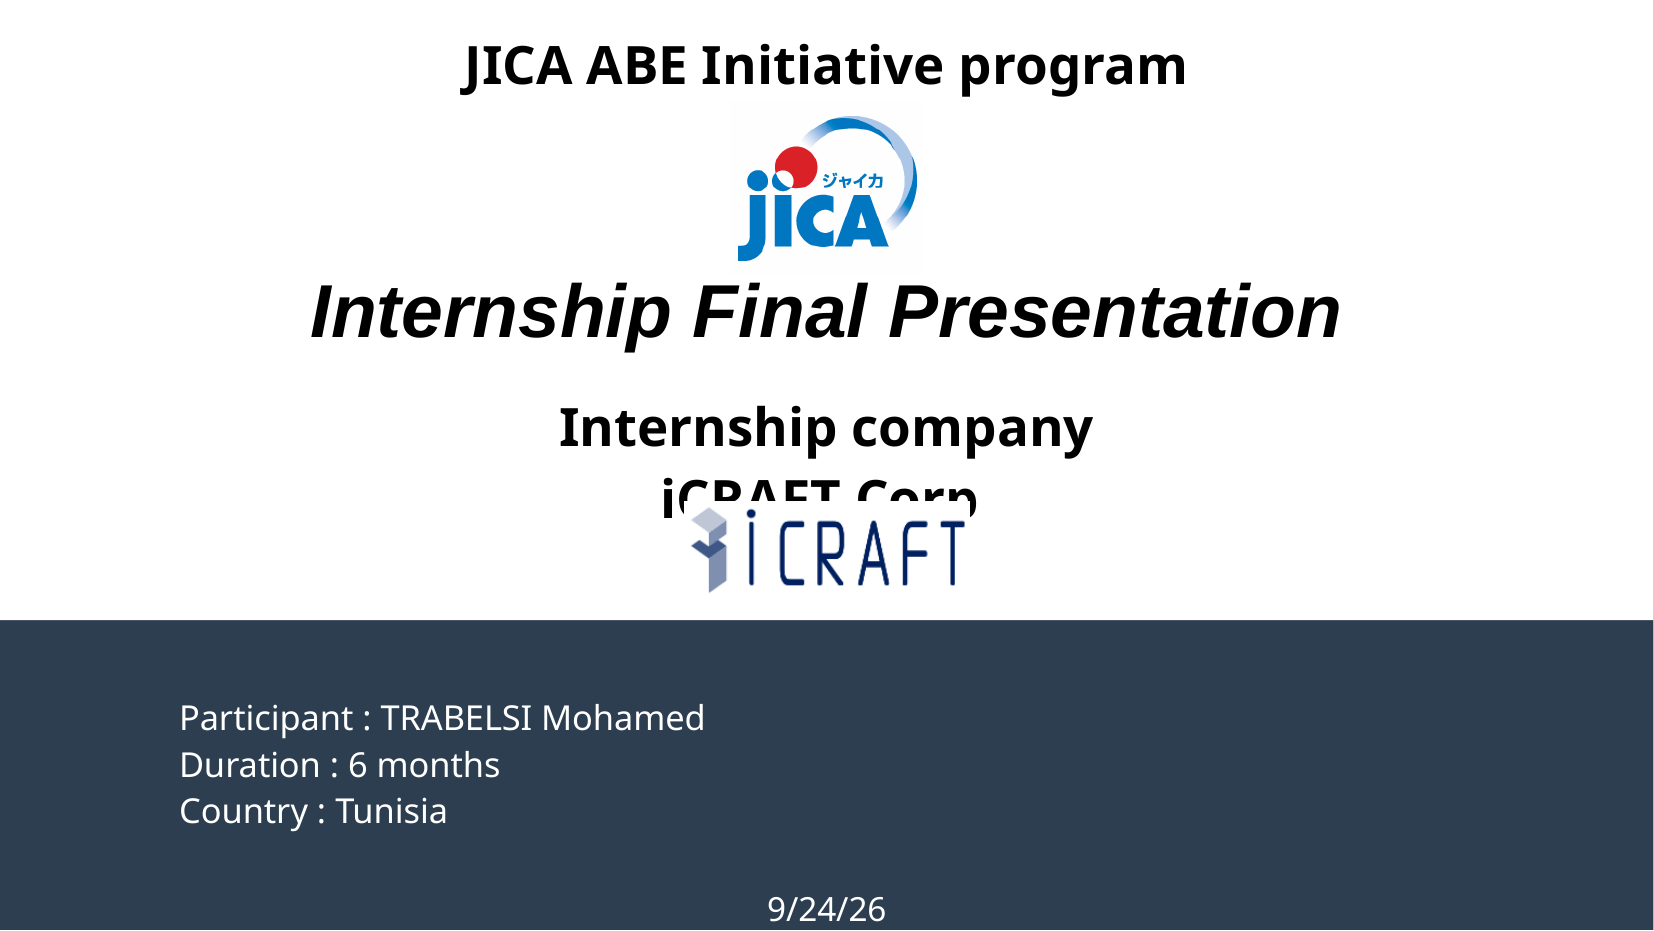

# JICA ABE Initiative program Internship company iCRAFT Corp
Internship Final Presentation
Participant : TRABELSI Mohamed
Duration : 6 months
Country : Tunisia